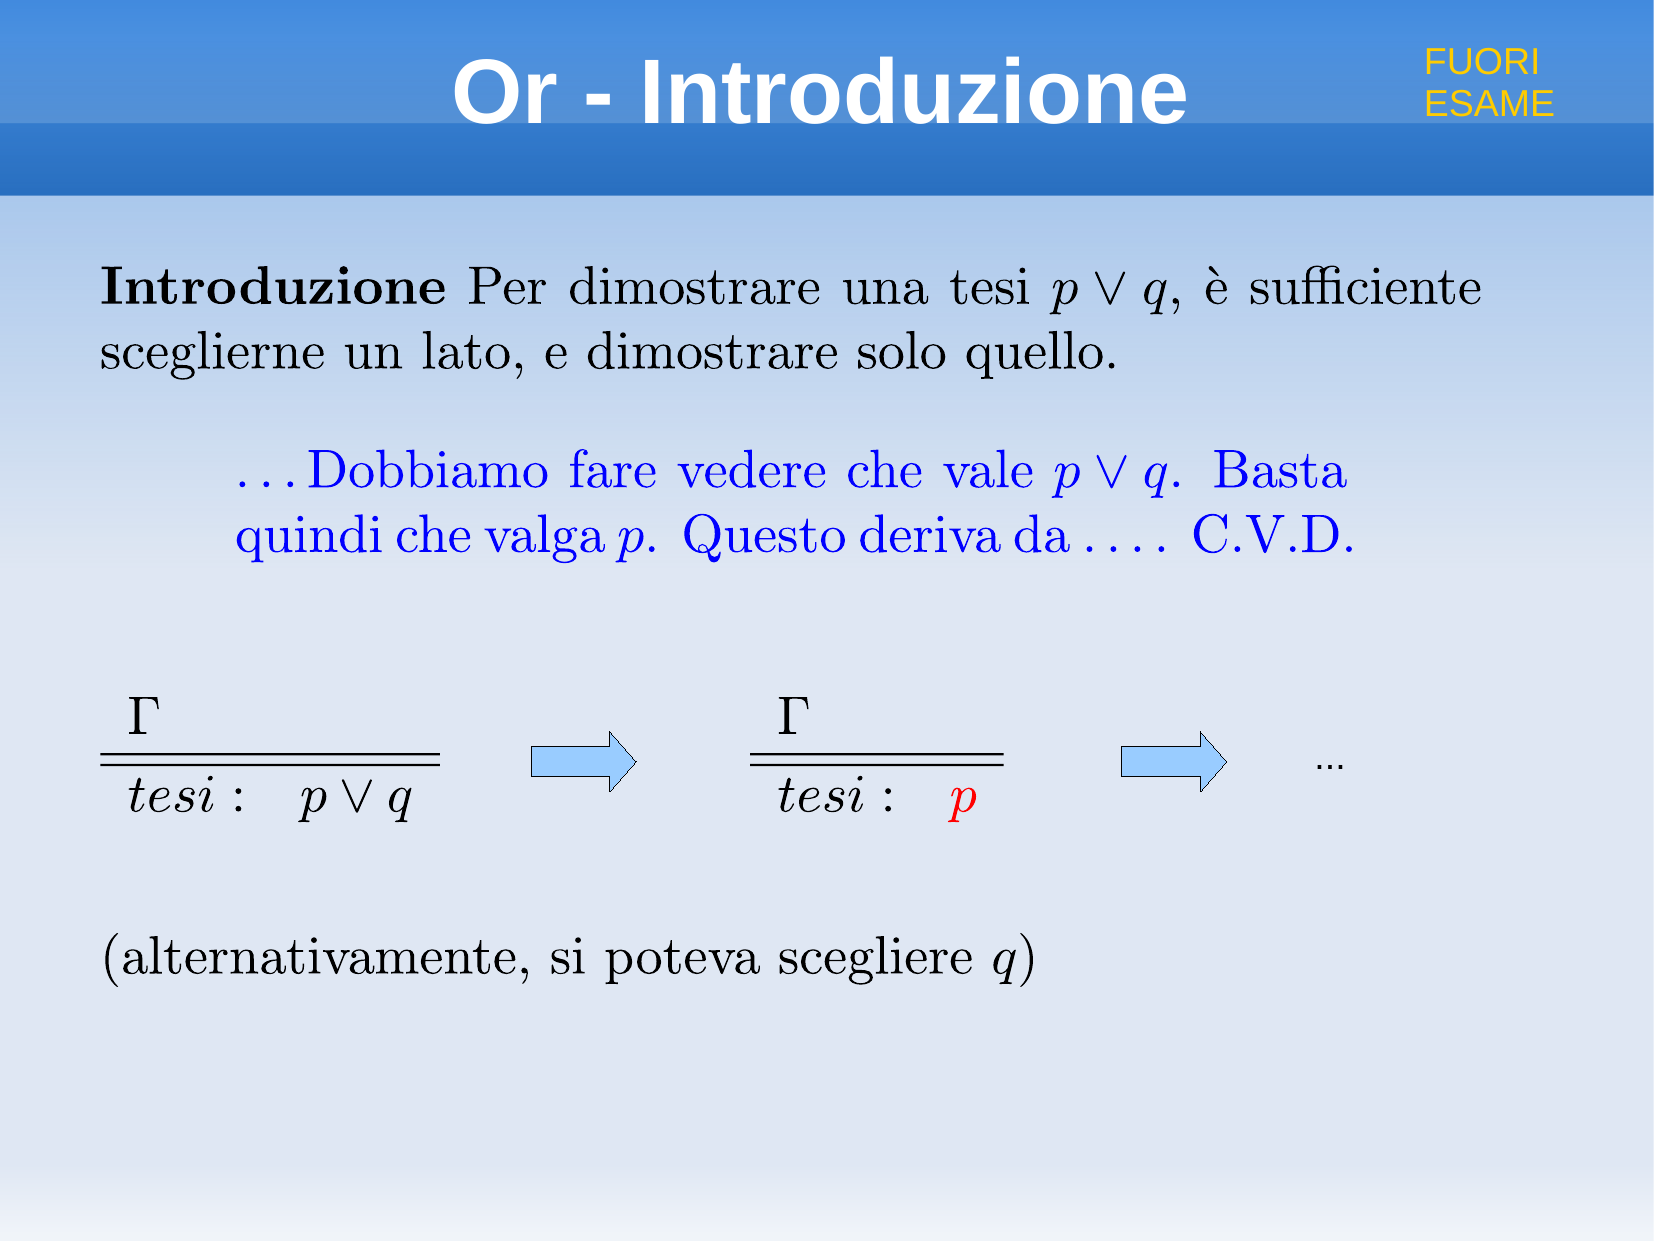

# Or - Introduzione
FUORI
ESAME
...